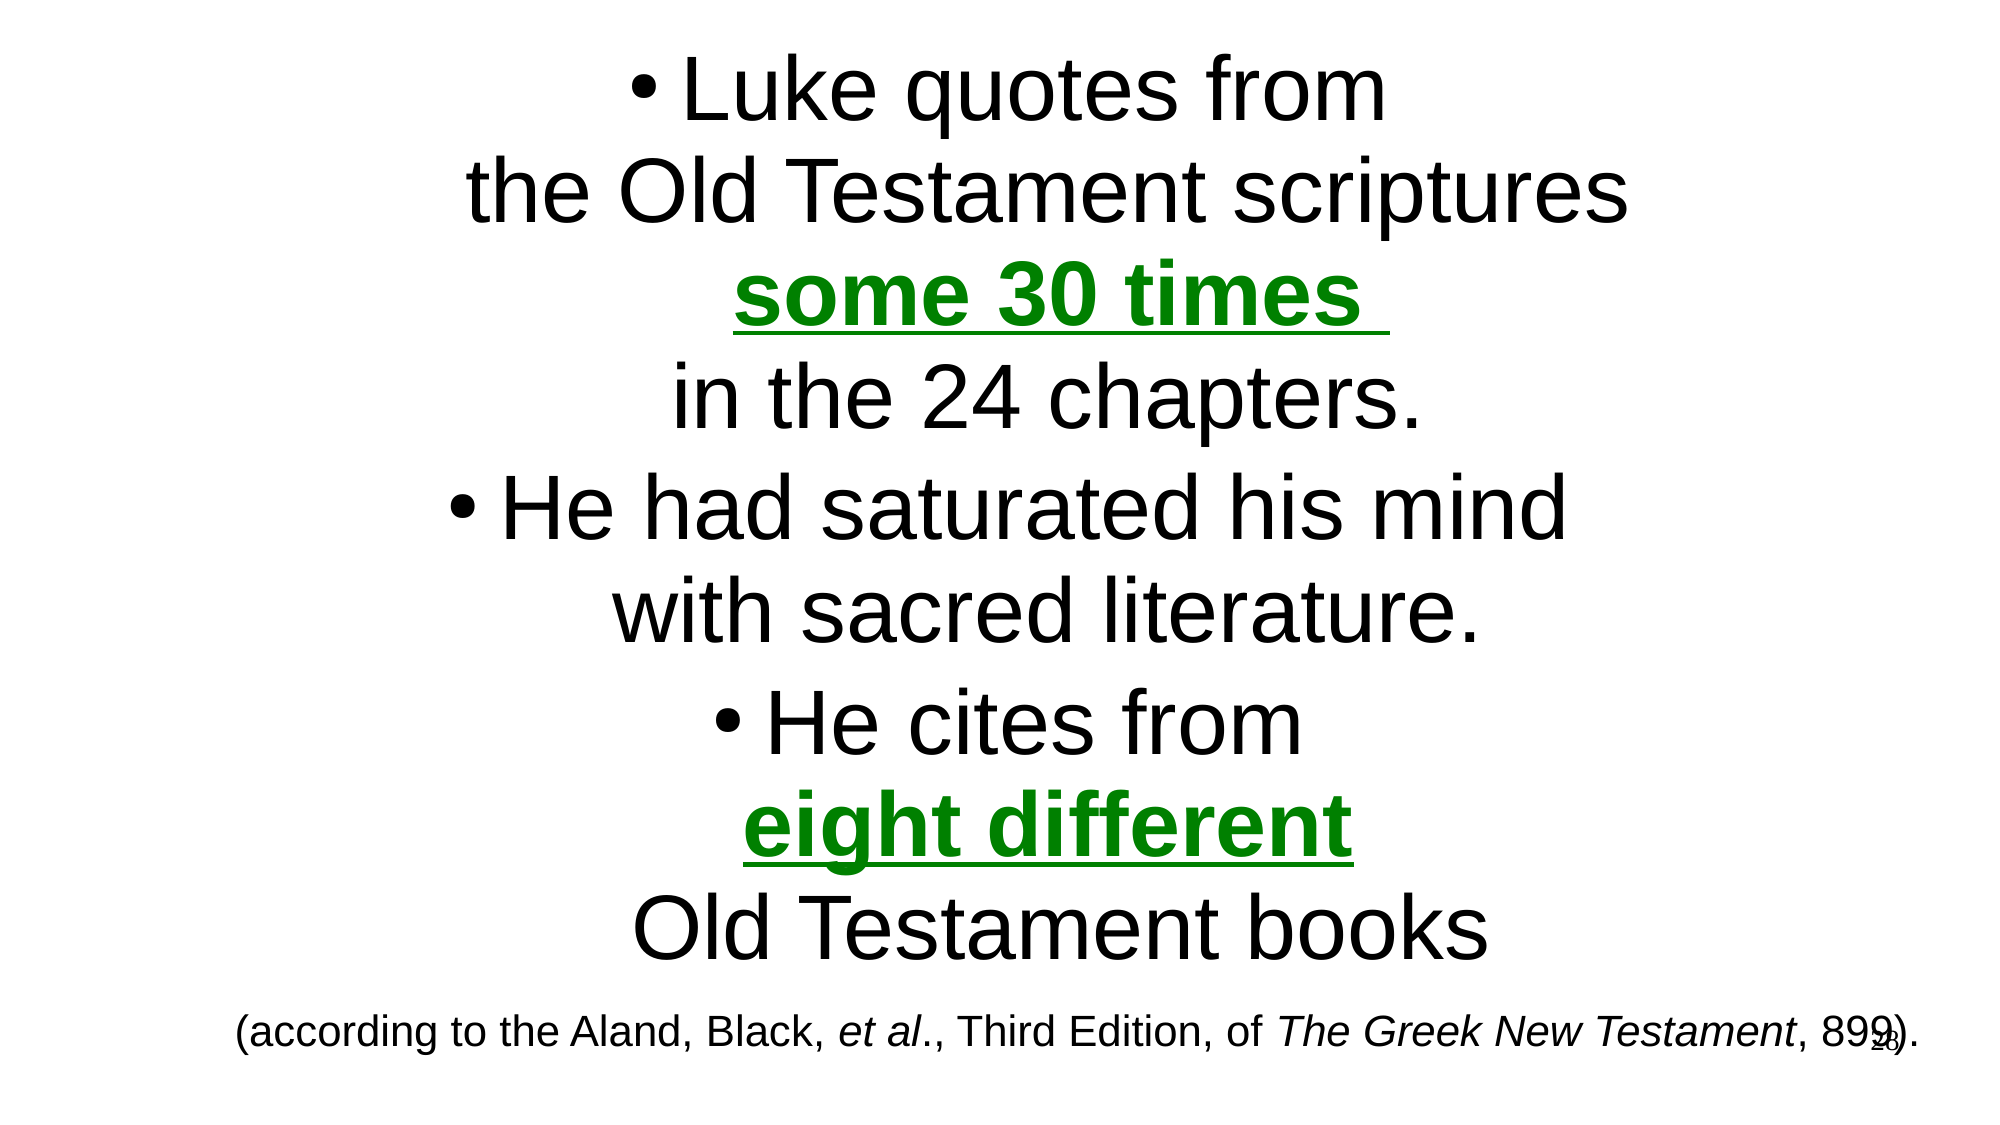

# Luke quotes from the Old Testament scriptures some 30 times in the 24 chapters.
He had saturated his mind
with sacred literature.
He cites from
eight different
Old Testament books
 (according to the Aland, Black, et al., Third Edition, of The Greek New Testament, 899).
28